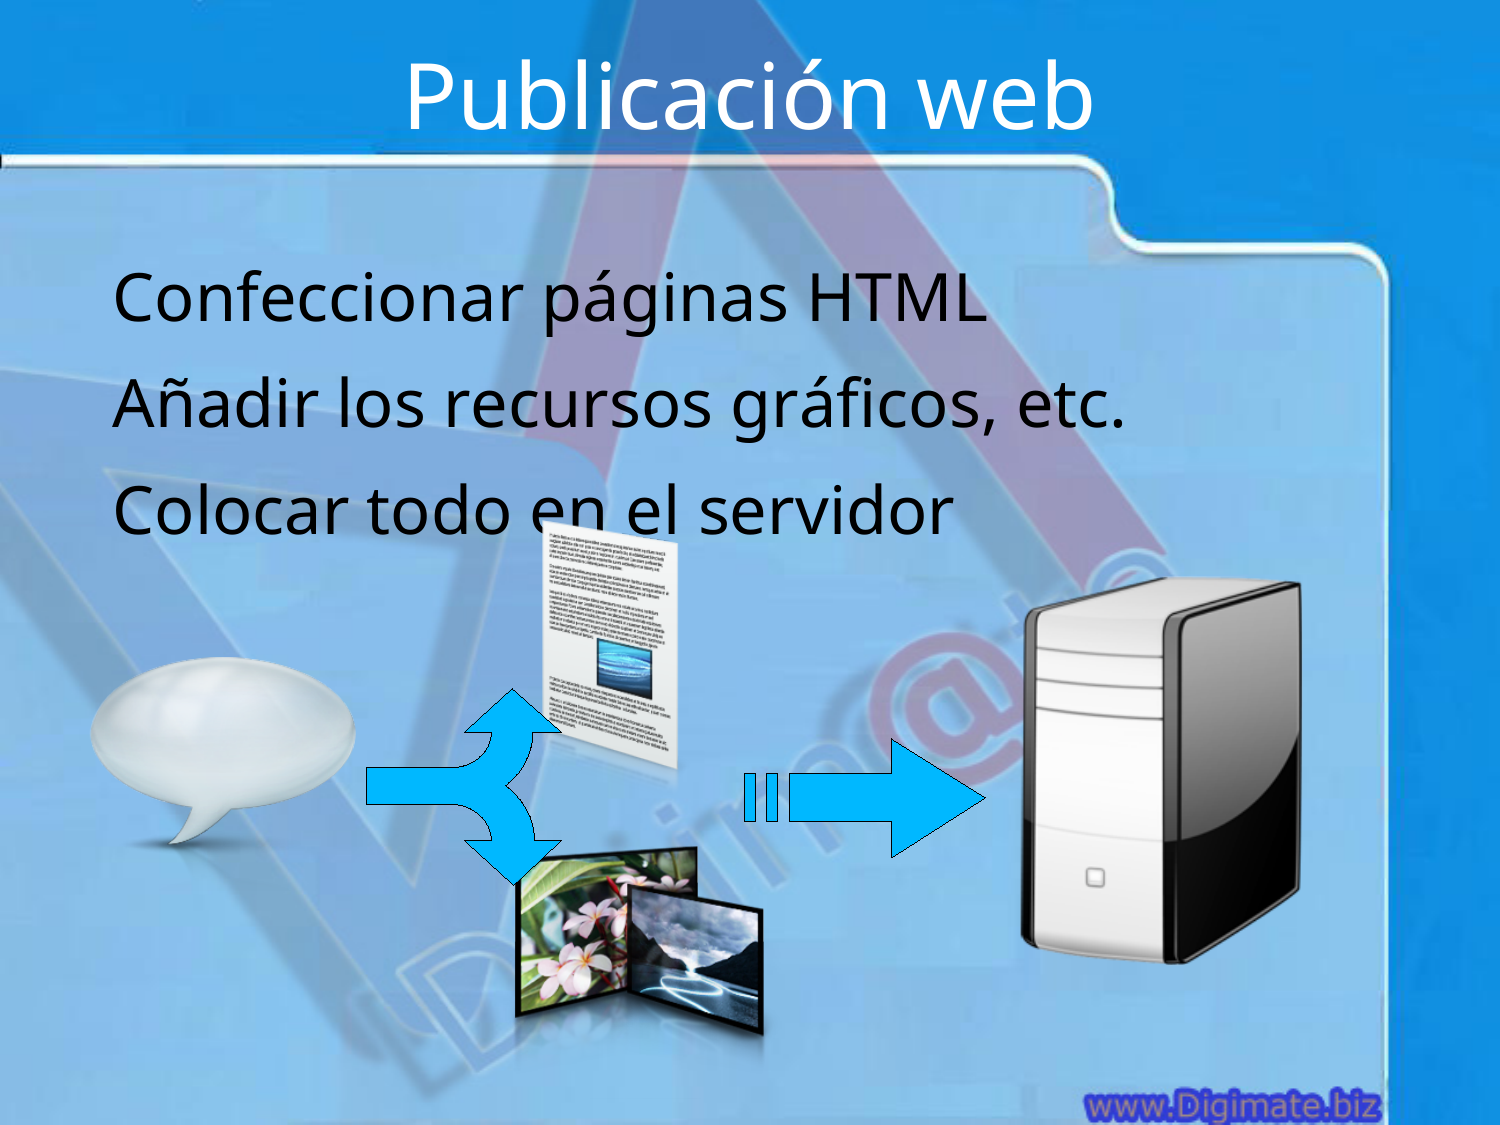

# Publicación web
Confeccionar páginas HTML
Añadir los recursos gráficos, etc.
Colocar todo en el servidor